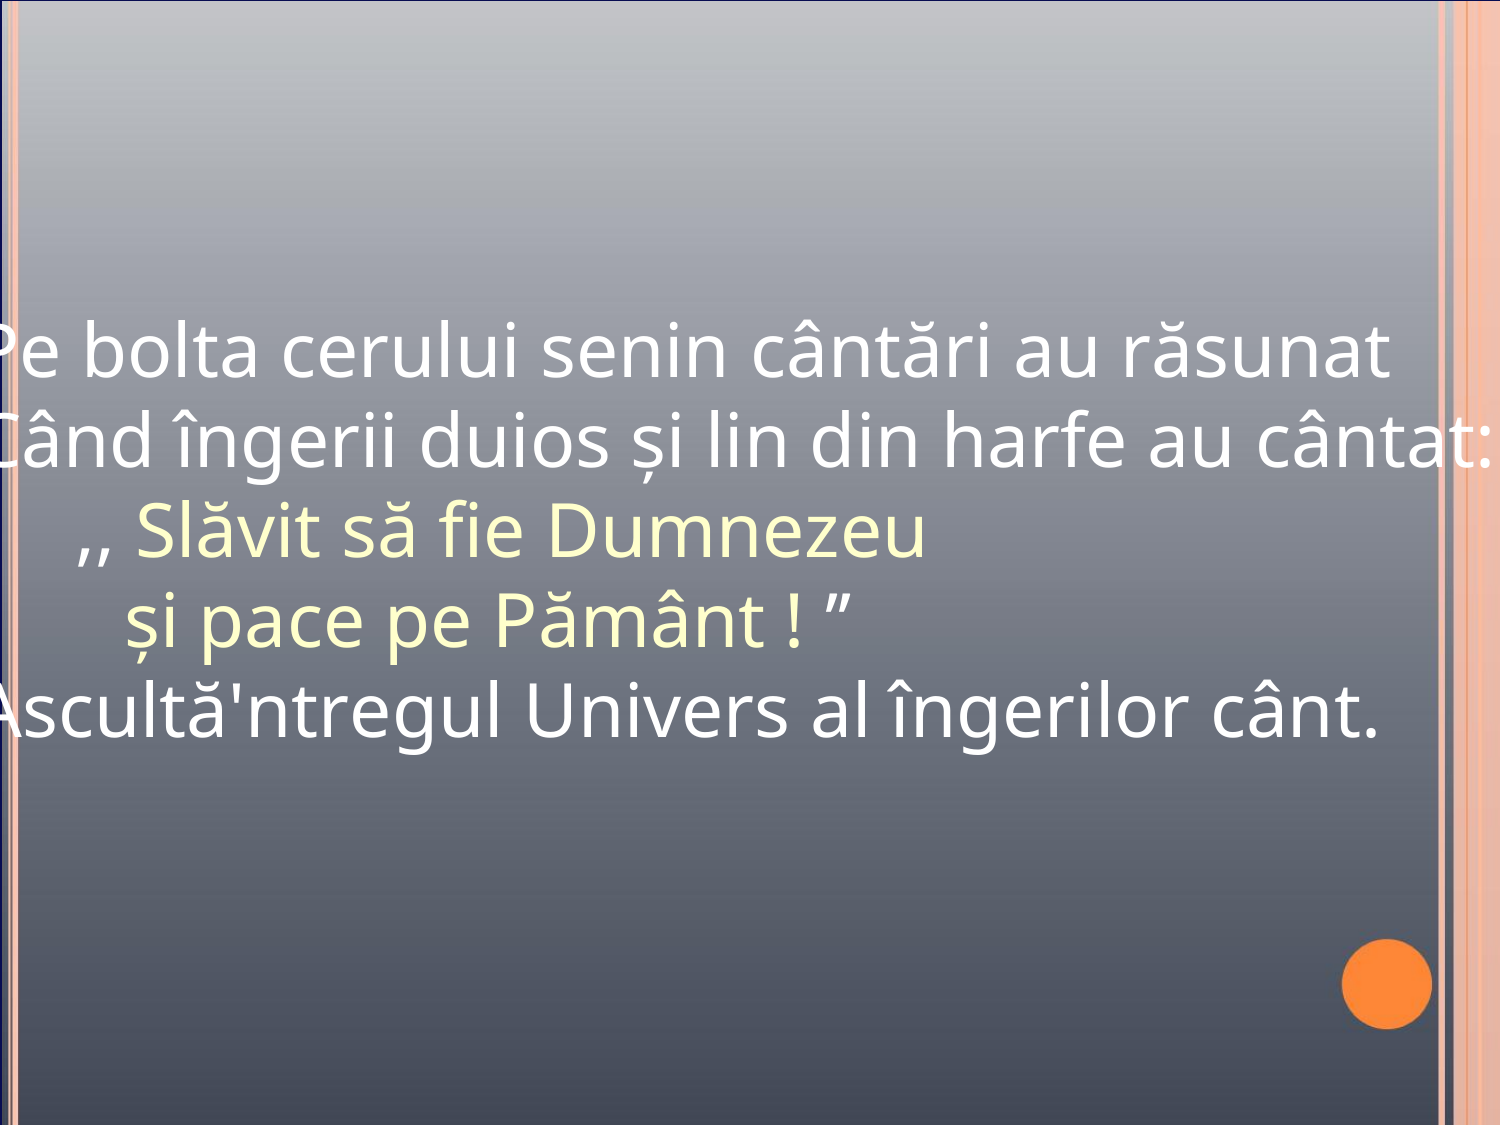

Pe bolta cerului senin cântări au răsunat
Când îngerii duios şi lin din harfe au cântat:
,, Slăvit să fie Dumnezeu
 	şi pace pe Pământ ! ’’
Ascultă'ntregul Univers al îngerilor cânt.